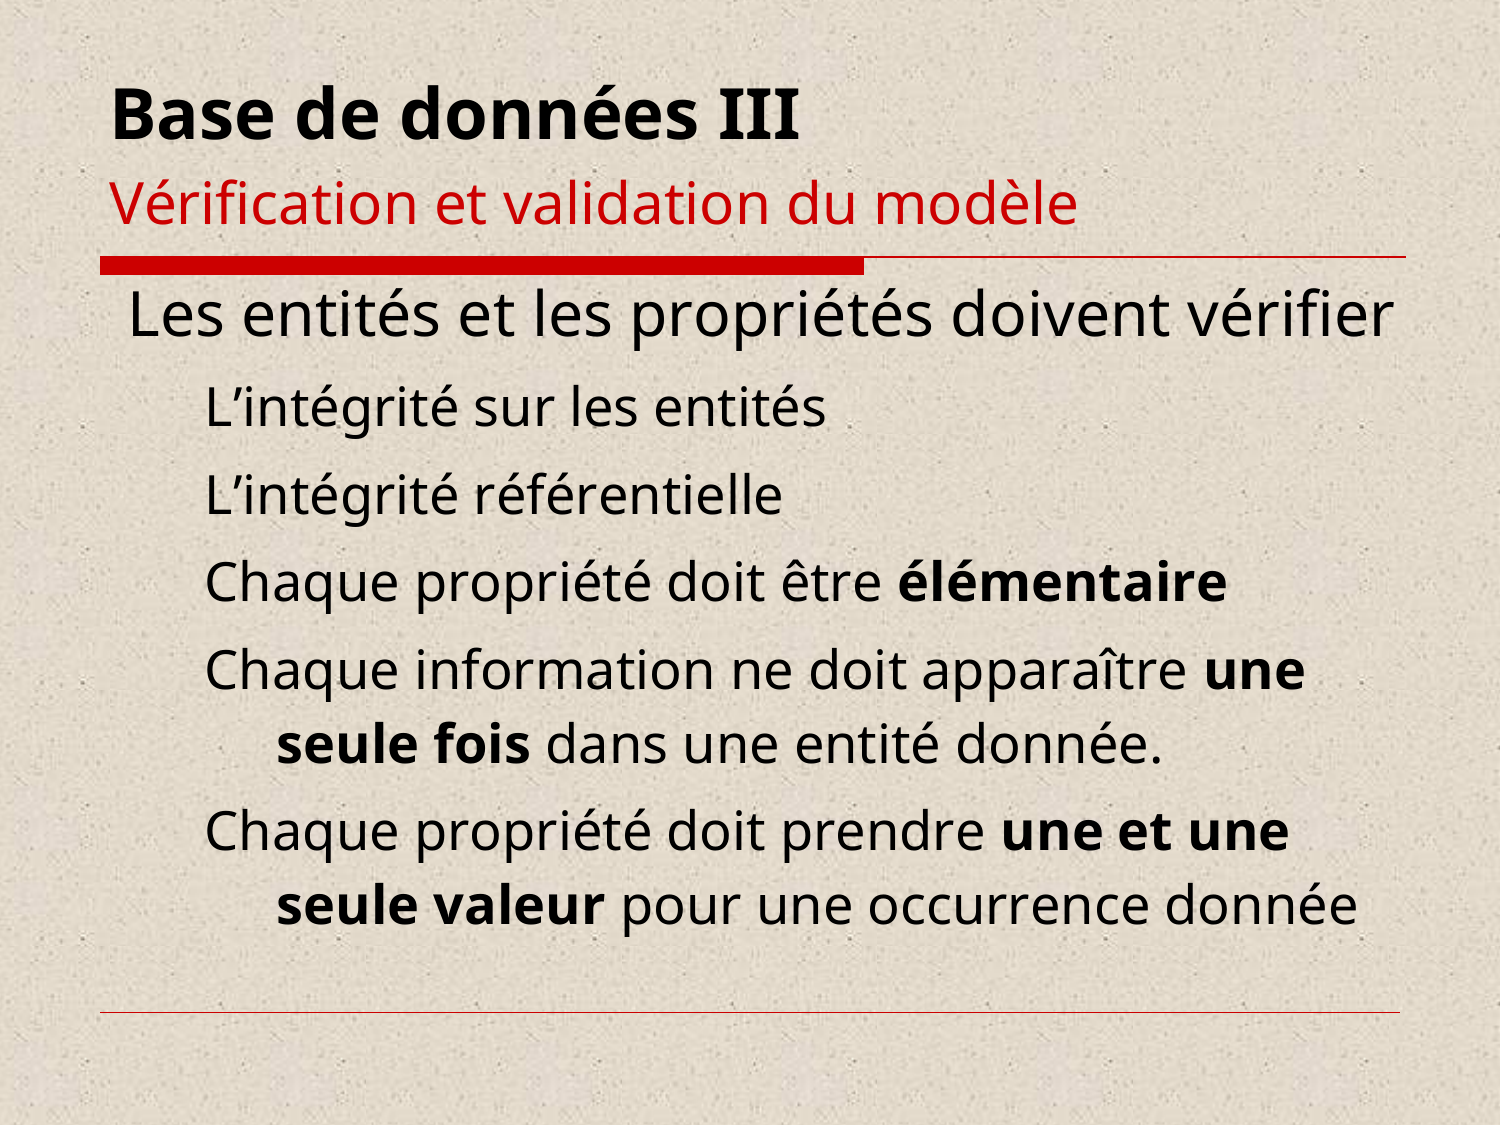

Base de données III
Vérification et validation du modèle
# Les entités et les propriétés doivent vérifier
L’intégrité sur les entités
L’intégrité référentielle
Chaque propriété doit être élémentaire
Chaque information ne doit apparaître une seule fois dans une entité donnée.
Chaque propriété doit prendre une et une seule valeur pour une occurrence donnée